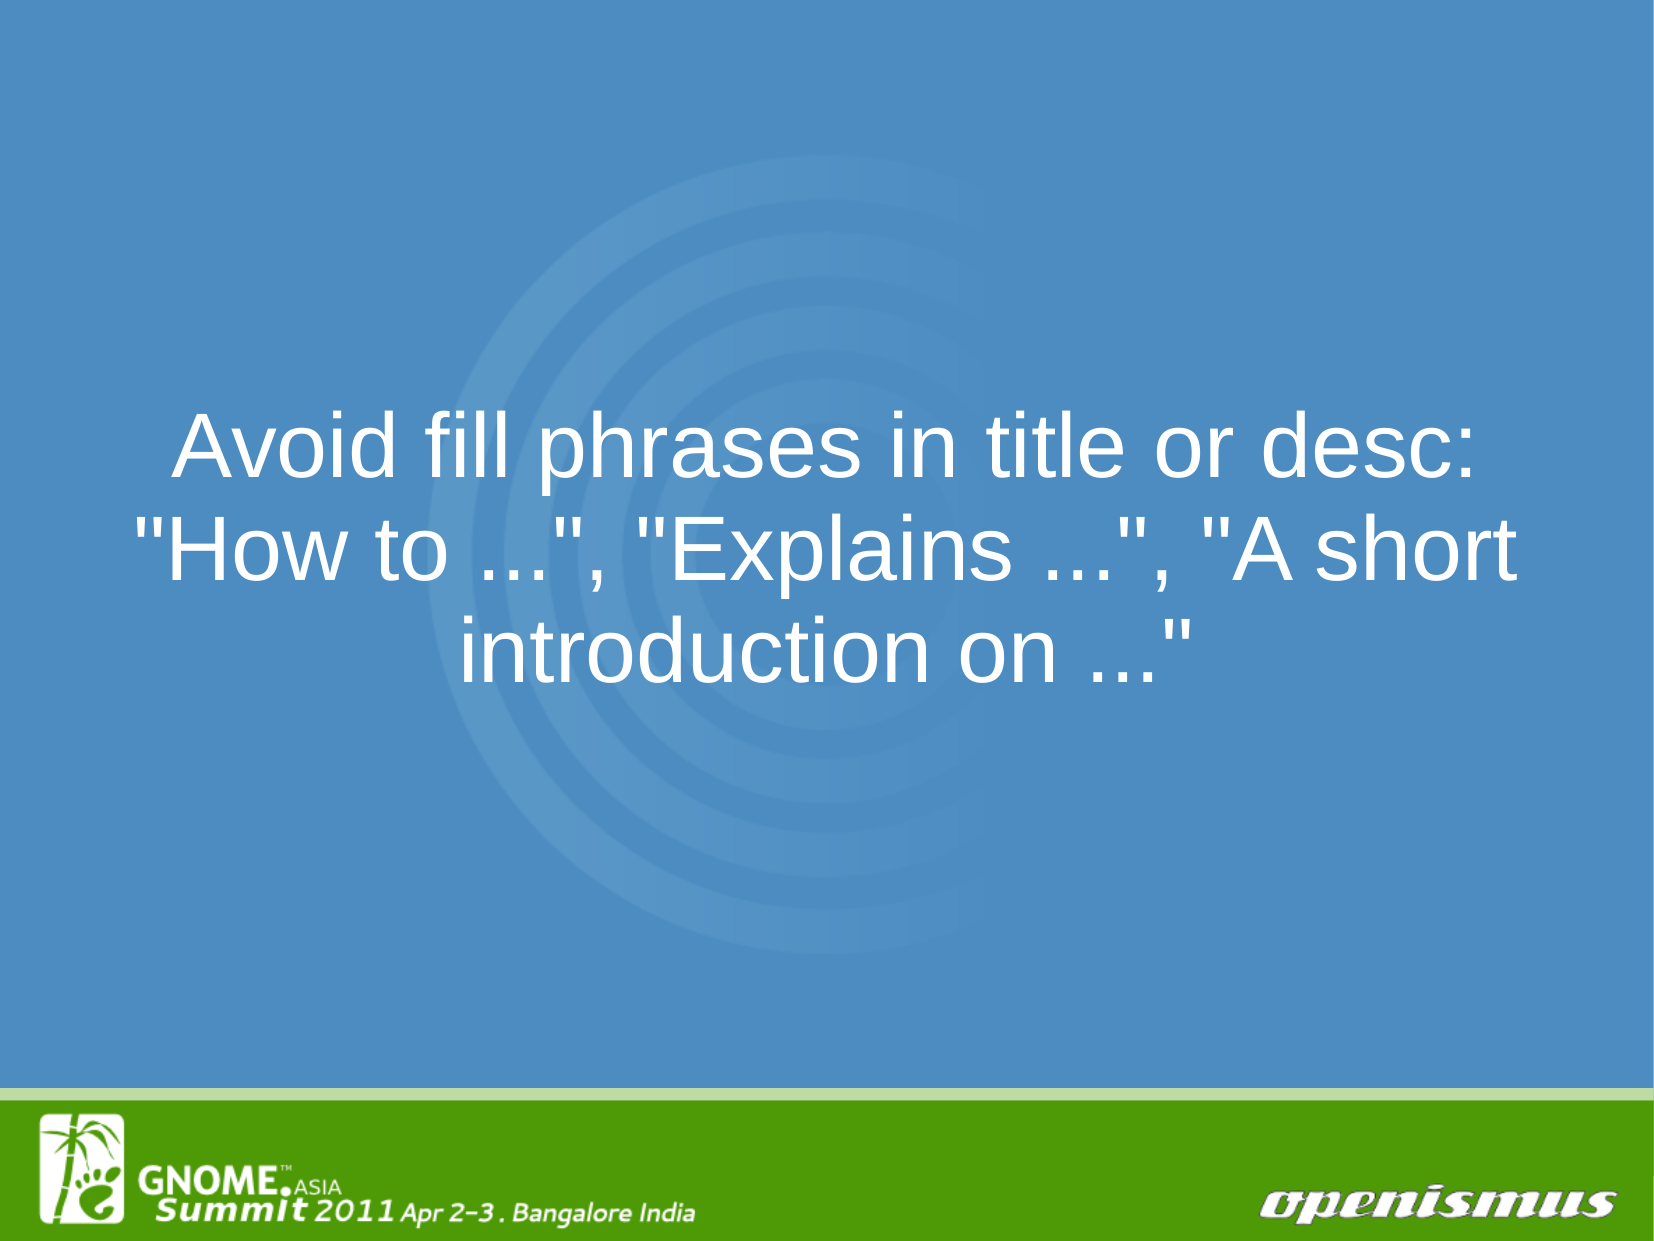

# Avoid fill phrases in title or desc: "How to ...", "Explains ...", "A short introduction on ..."